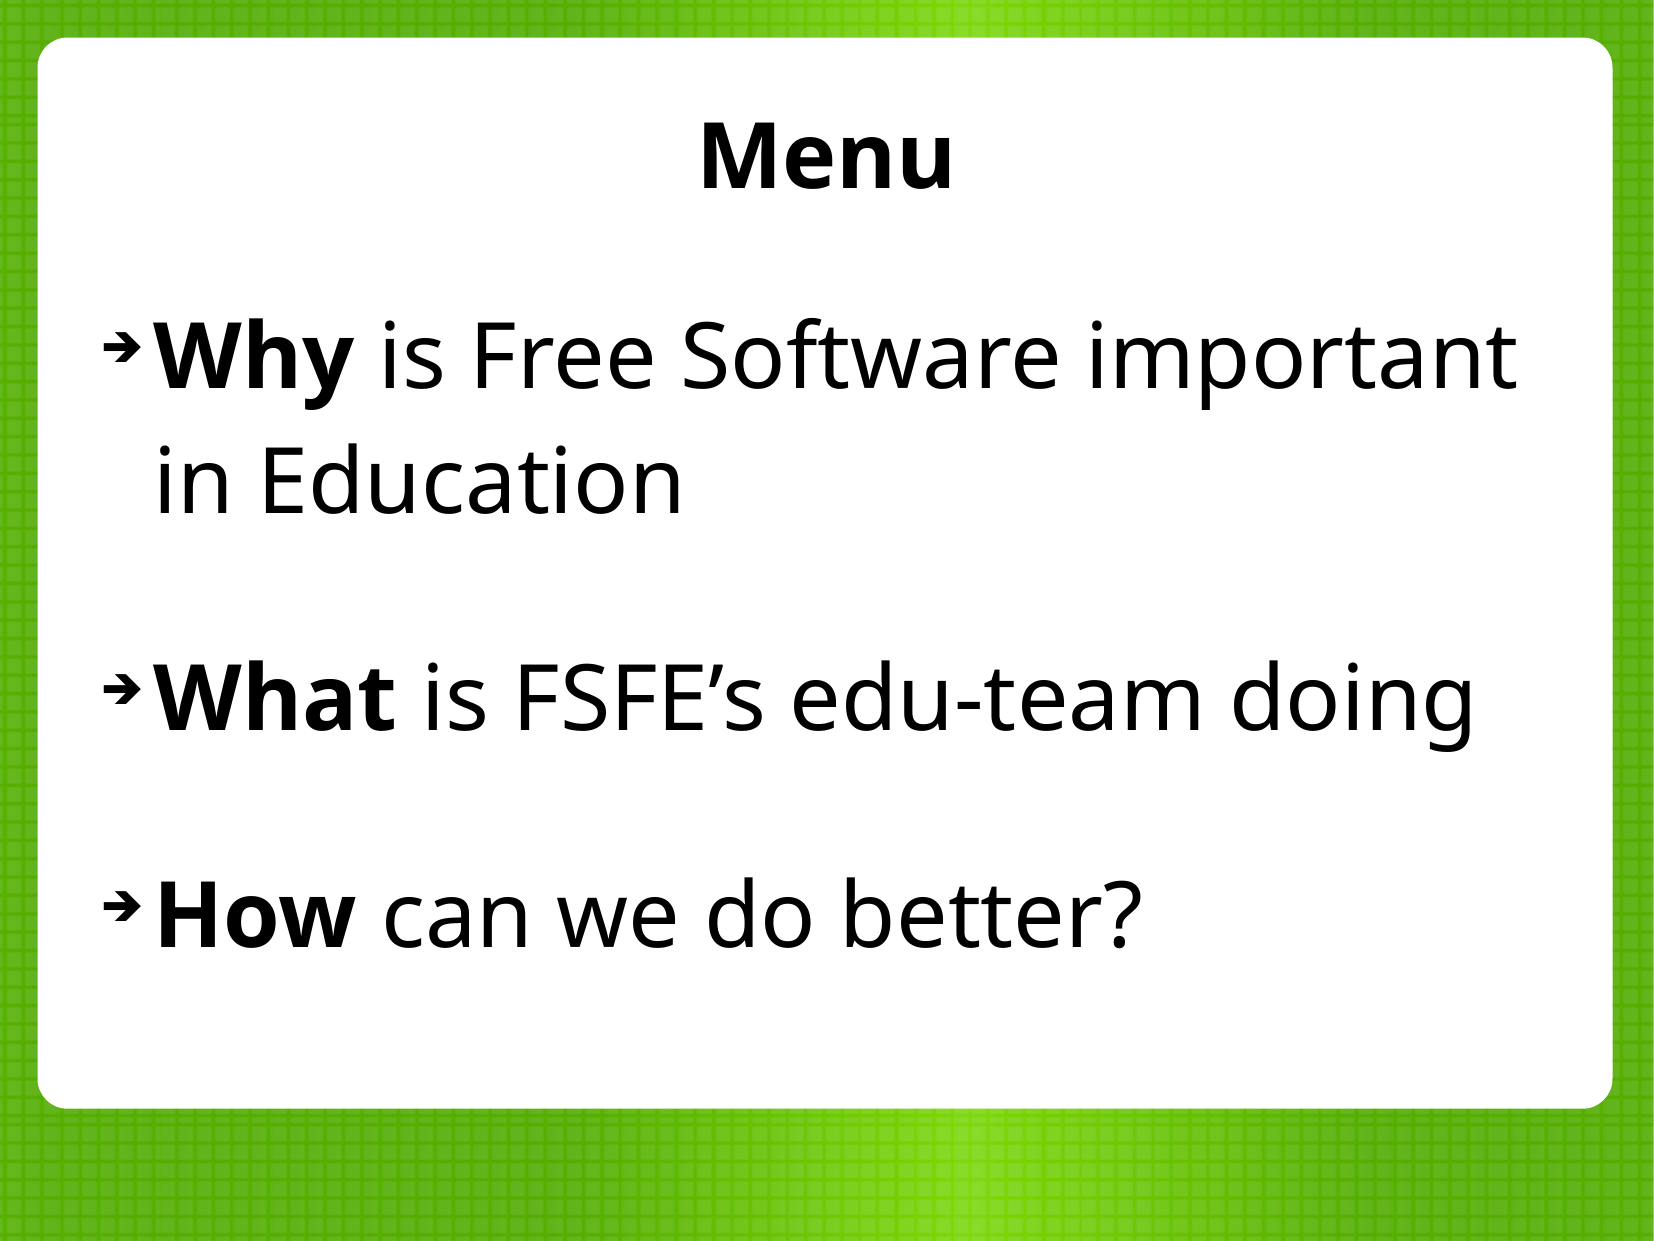

# Menu
Why is Free Software important in Education
What is FSFE’s edu-team doing
How can we do better?